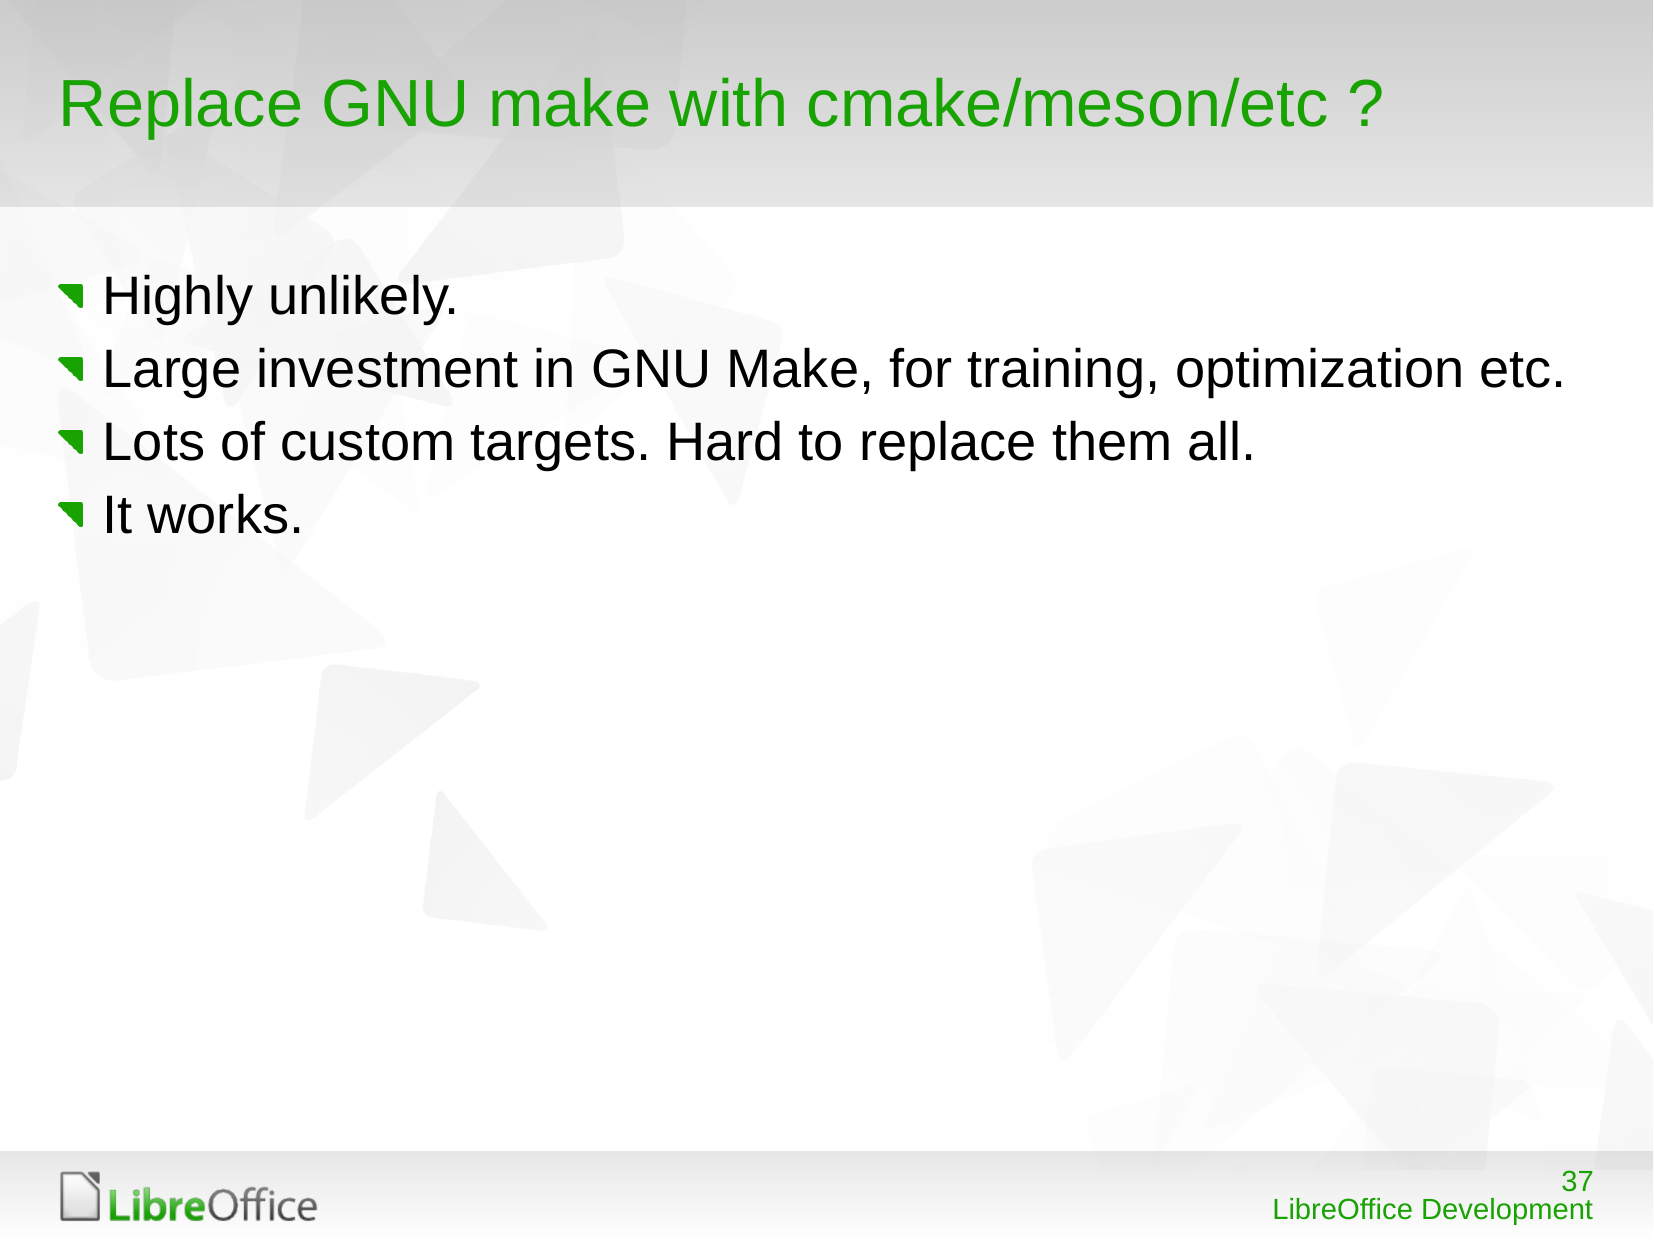

# Replace GNU make with cmake/meson/etc ?
Highly unlikely.
Large investment in GNU Make, for training, optimization etc.
Lots of custom targets. Hard to replace them all.
It works.
37
LibreOffice Development